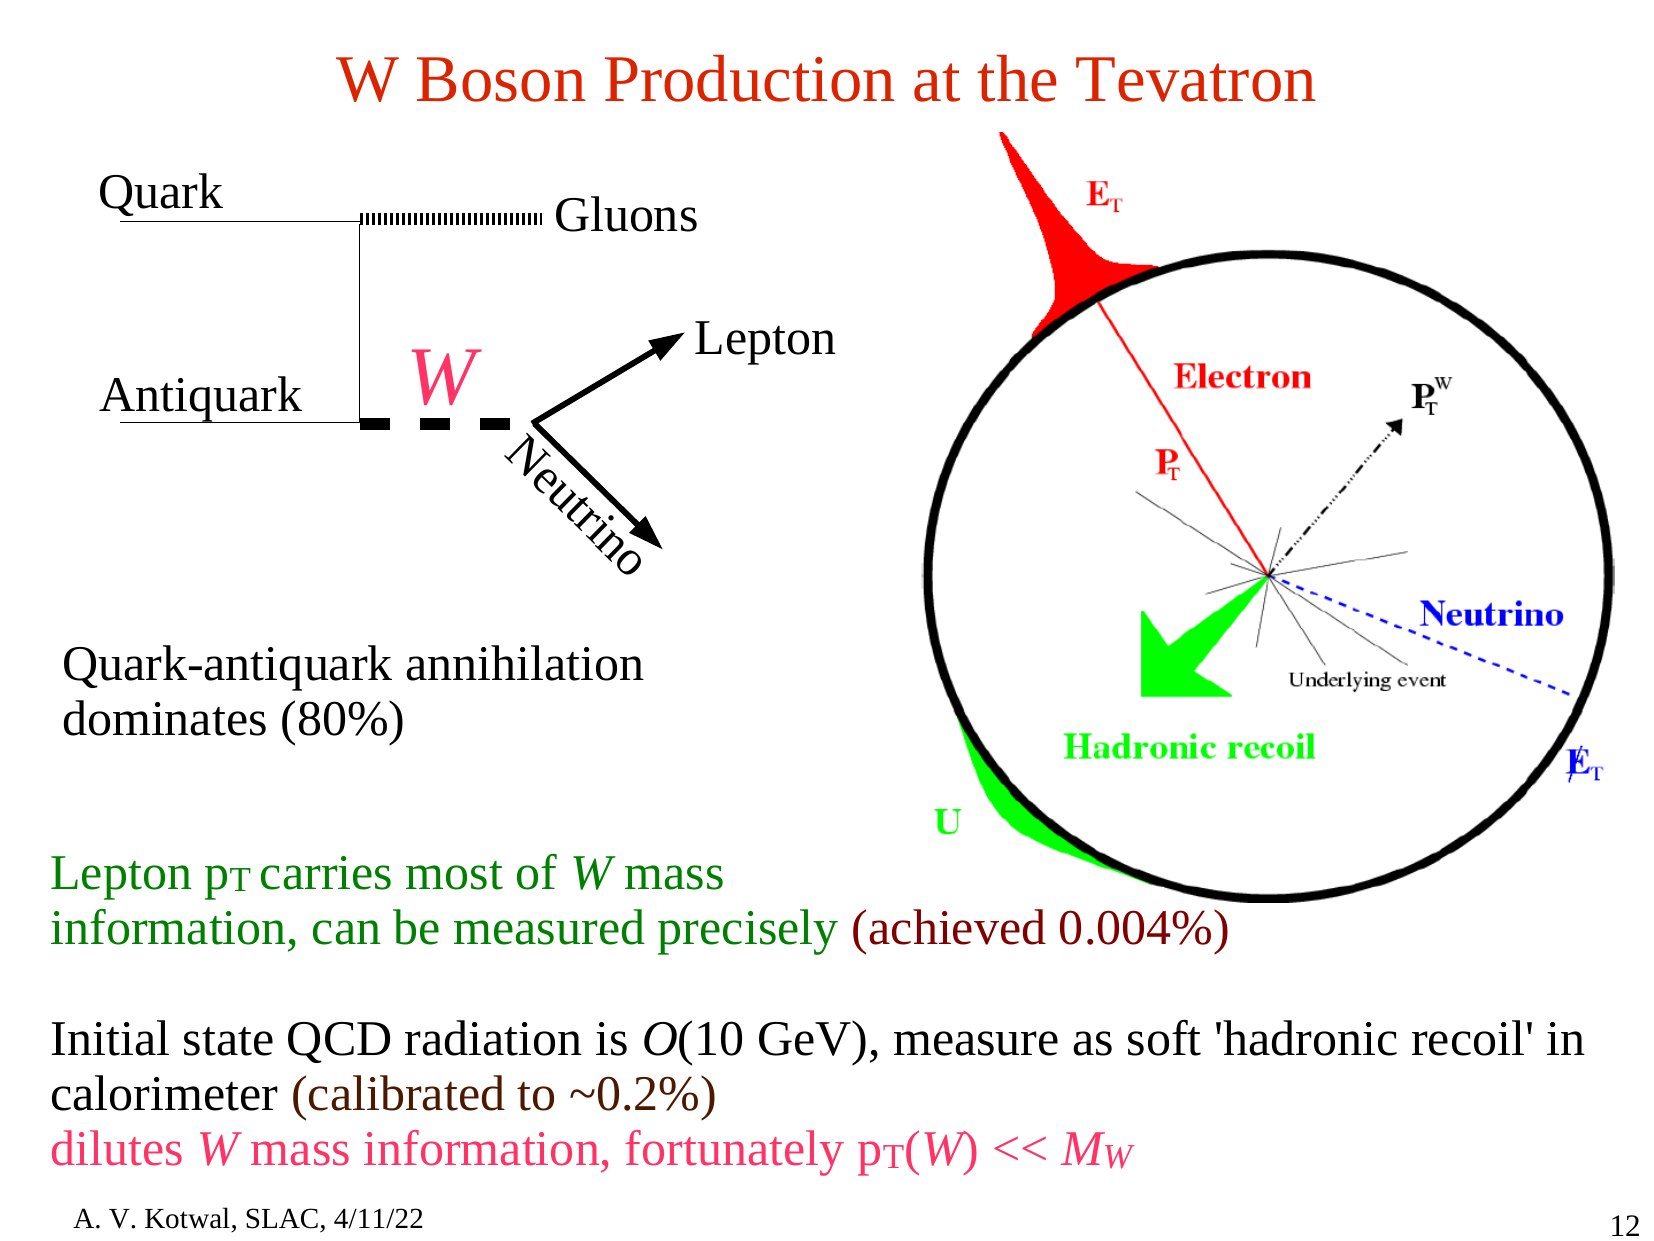

# W Boson Production at the Tevatron
Quark
Gluons
Lepton
W
Antiquark
Neutrino
Quark-antiquark annihilation
dominates (80%)
Lepton pT carries most of W mass
information, can be measured precisely (achieved 0.004%)
Initial state QCD radiation is O(10 GeV), measure as soft 'hadronic recoil' in
calorimeter (calibrated to ~0.2%)
dilutes W mass information, fortunately pT(W) << MW
A. V. Kotwal, SLAC, 4/11/22